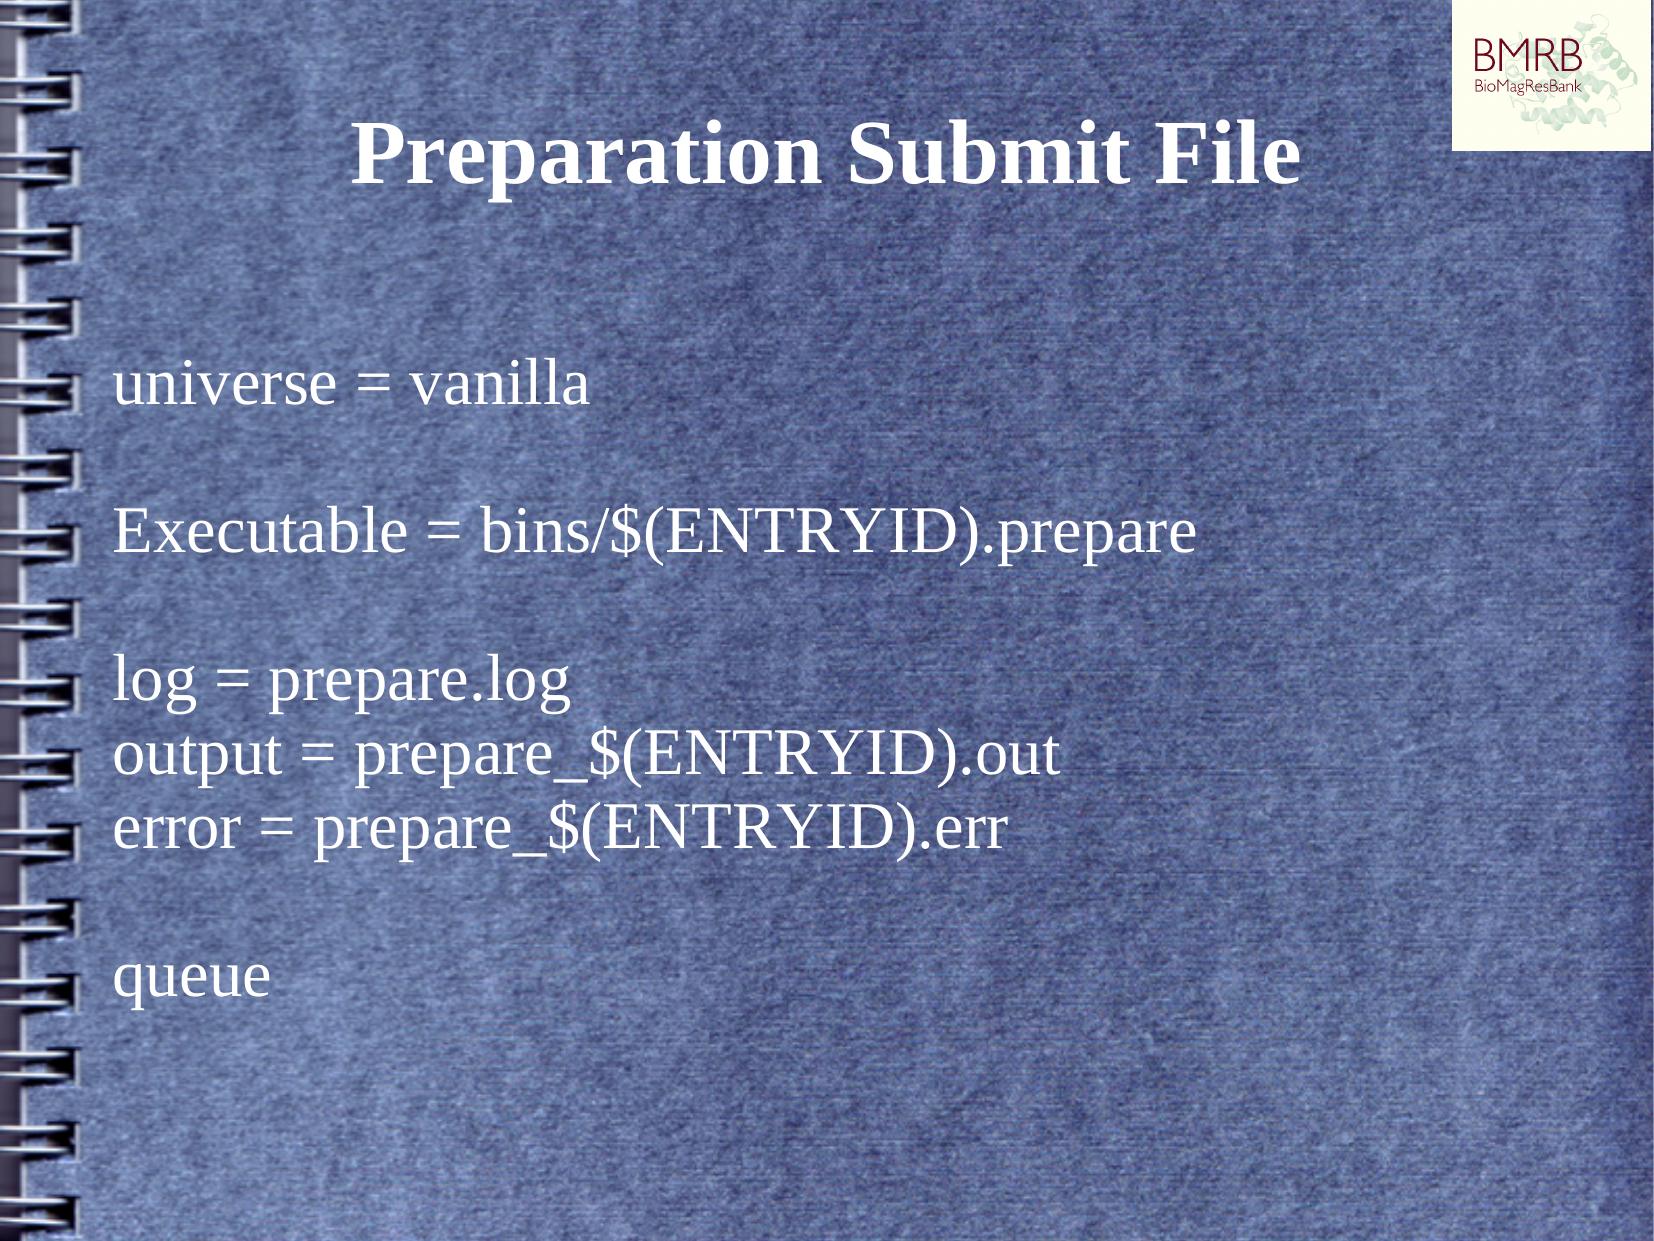

# Preparation Submit File
universe = vanilla
Executable = bins/$(ENTRYID).prepare
log = prepare.log
output = prepare_$(ENTRYID).out
error = prepare_$(ENTRYID).err
queue